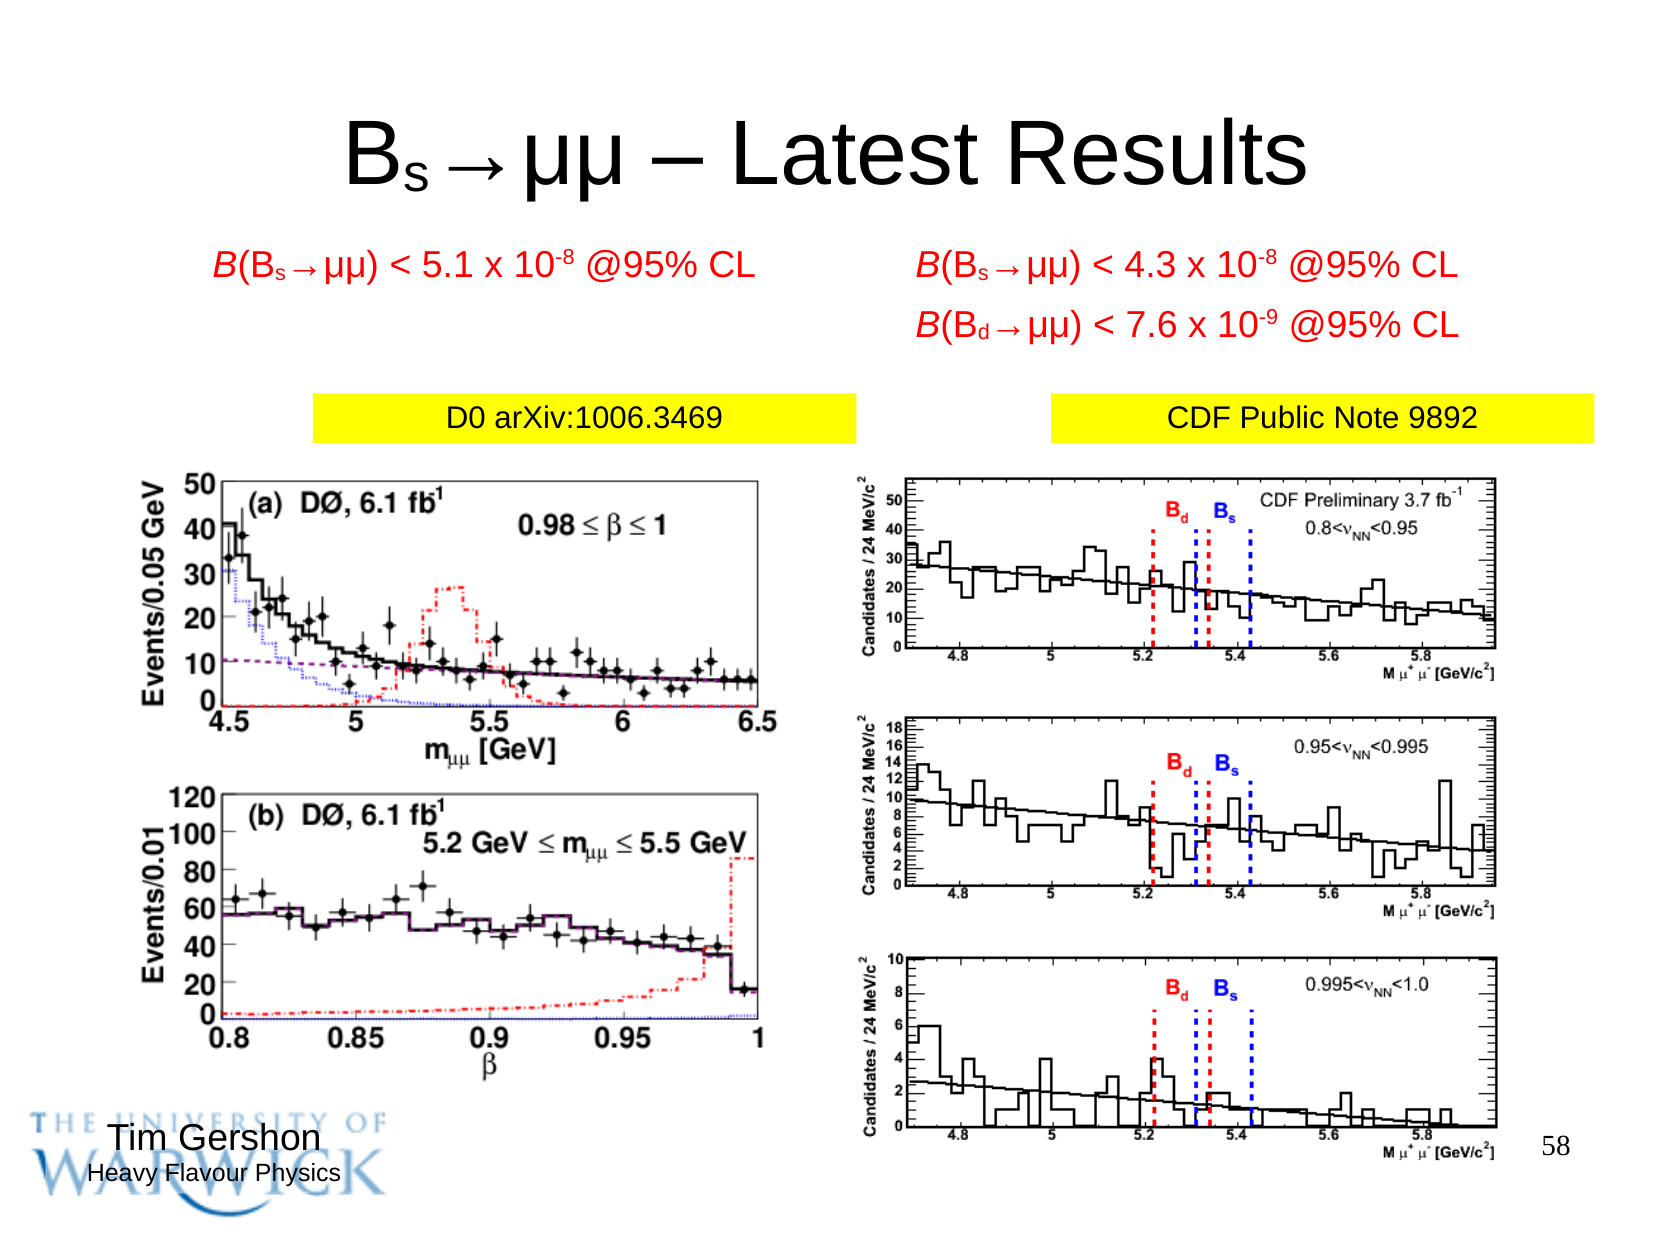

# Bs→μμ – Latest Results
	B(Bs→μμ) < 5.1 x 10-8 @95% CL
	B(Bs→μμ) < 4.3 x 10-8 @95% CL
	B(Bd→μμ) < 7.6 x 10-9 @95% CL
CDF Public Note 9892
D0 arXiv:1006.3469
Tim Gershon
B physics experiments
Tim Gershon
Heavy Flavour Physics
58